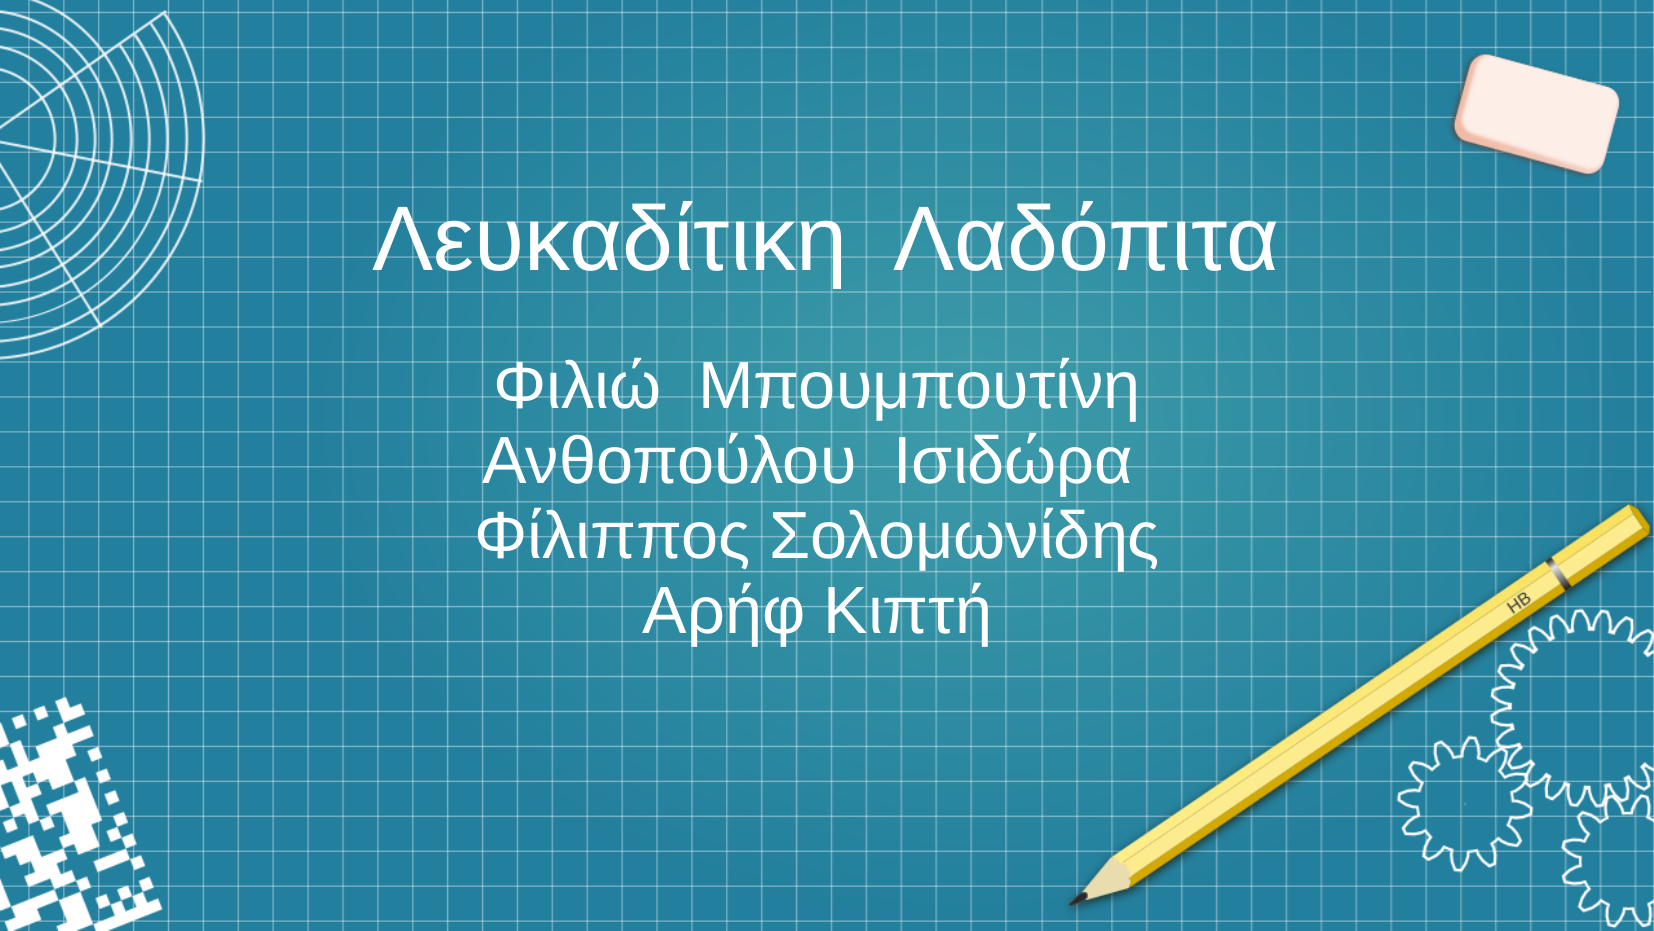

# Λευκαδίτικη Λαδόπιτα
Φιλιώ Μπουμπουτίνη
Ανθοπούλου Ισιδώρα
Φίλιππος Σολομωνίδης
Αρήφ Κιπτή